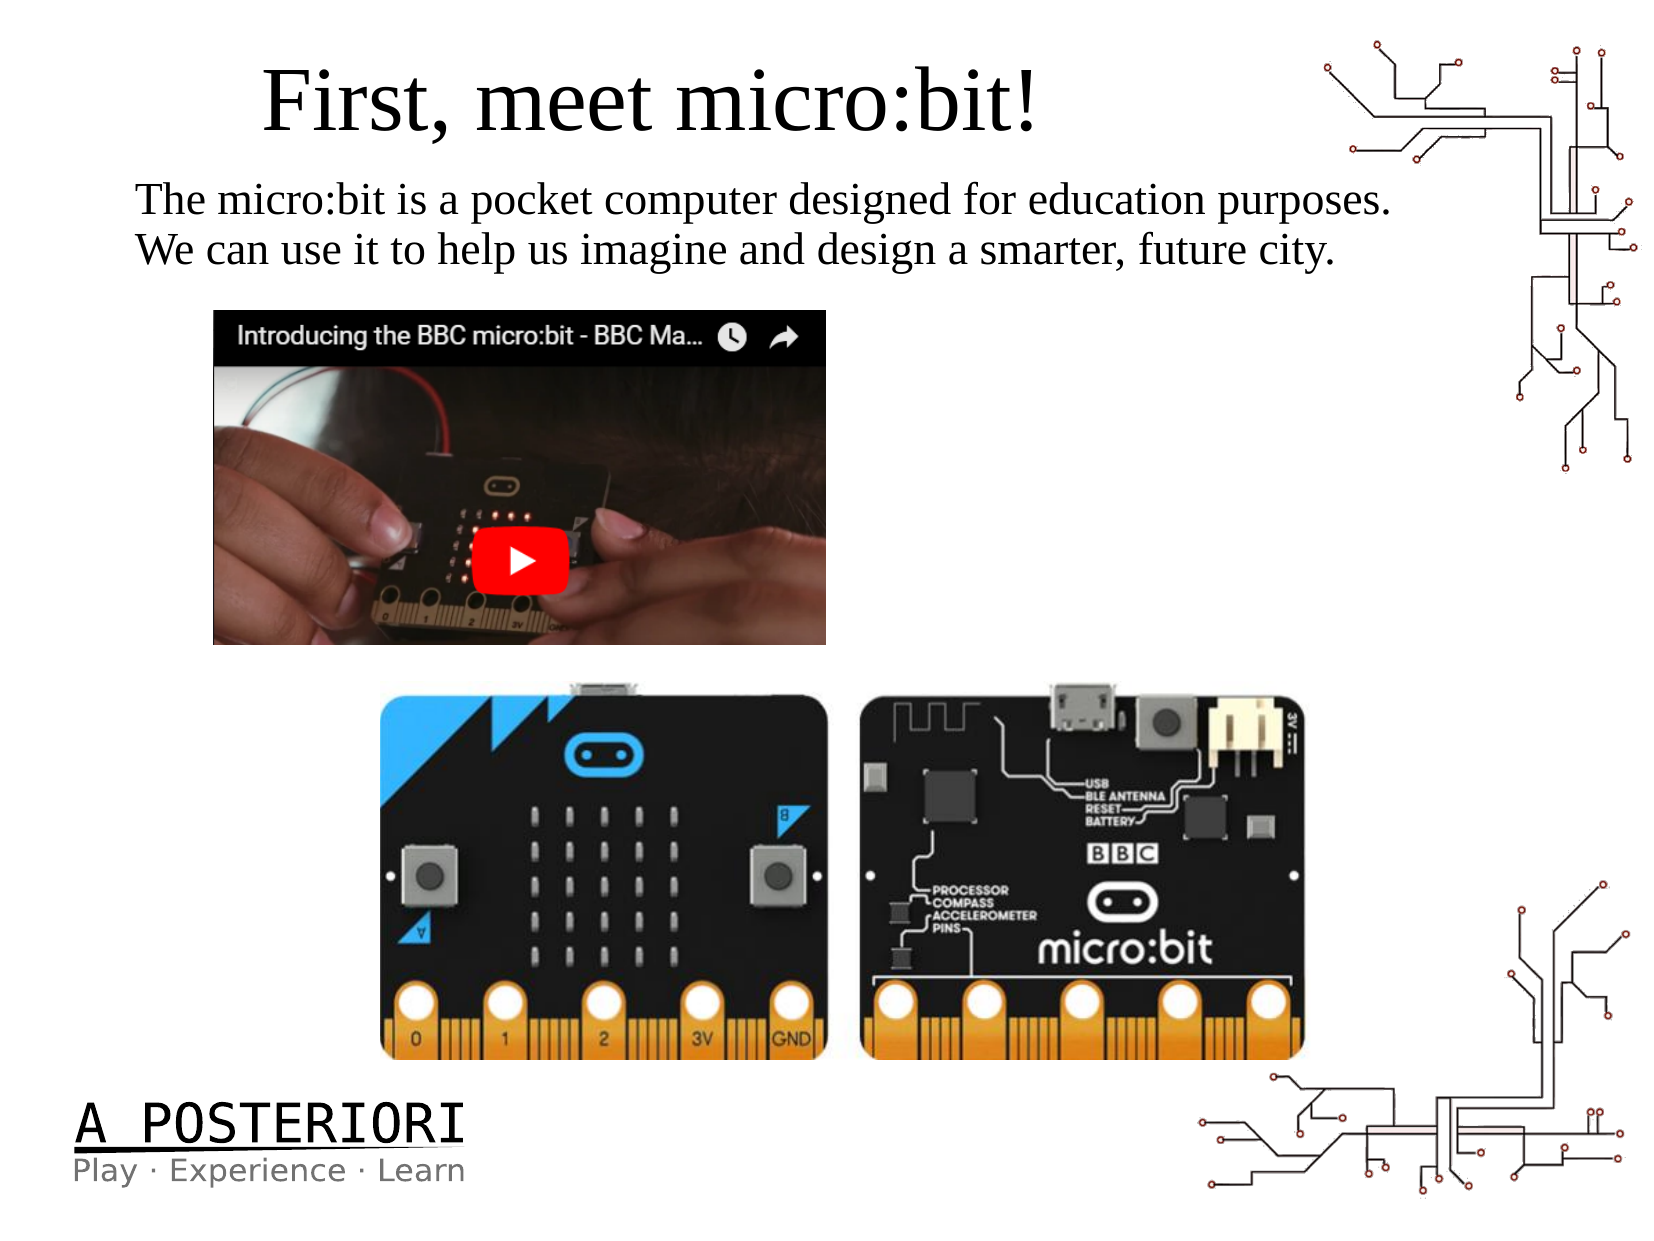

# First, meet micro:bit!
The micro:bit is a pocket computer designed for education purposes.
We can use it to help us imagine and design a smarter, future city.